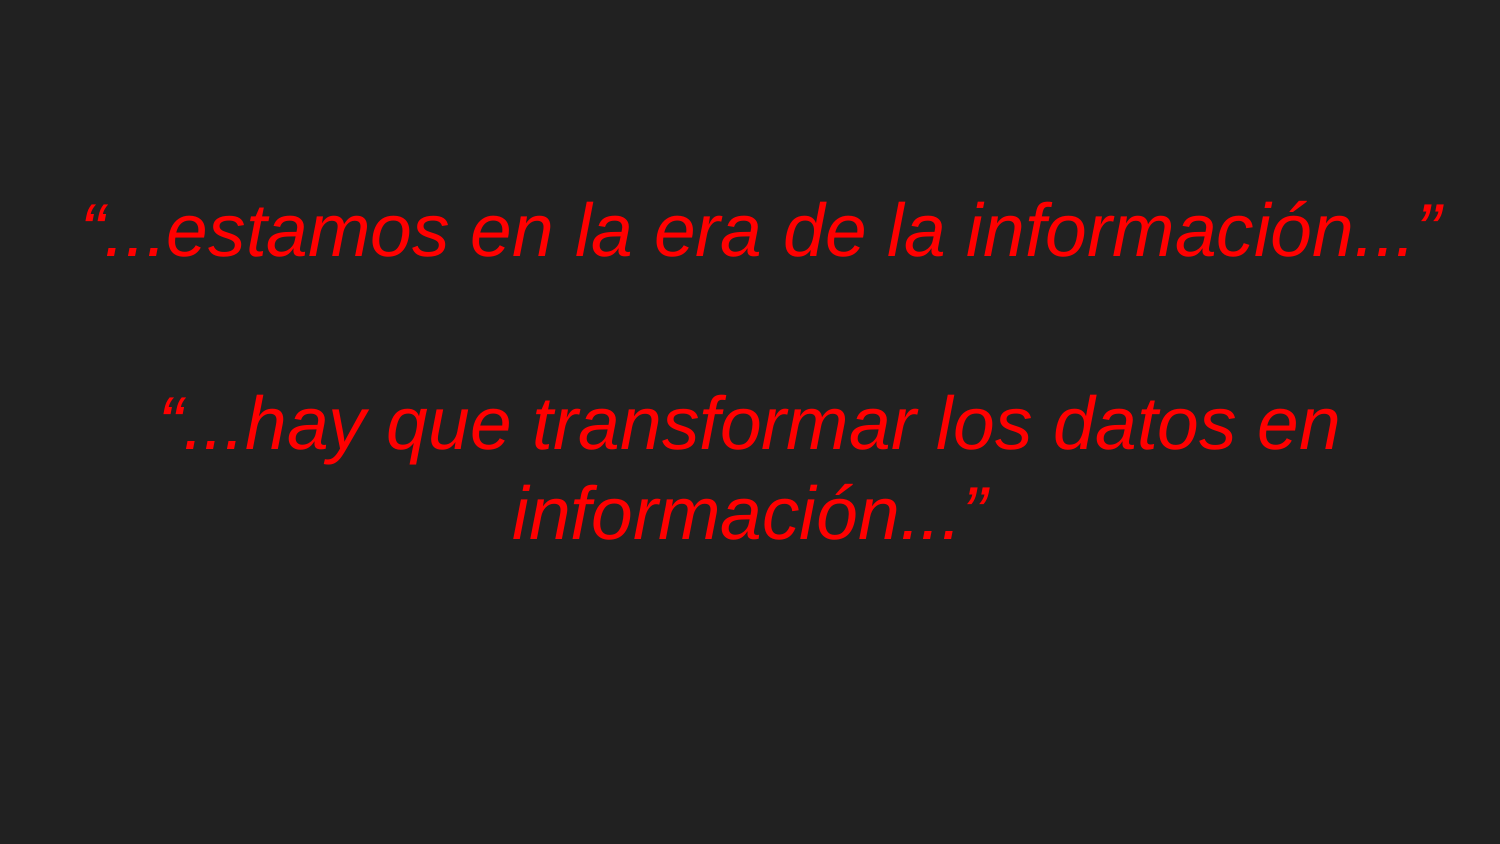

# “...estamos en la era de la información...”
“...hay que transformar los datos en información...”